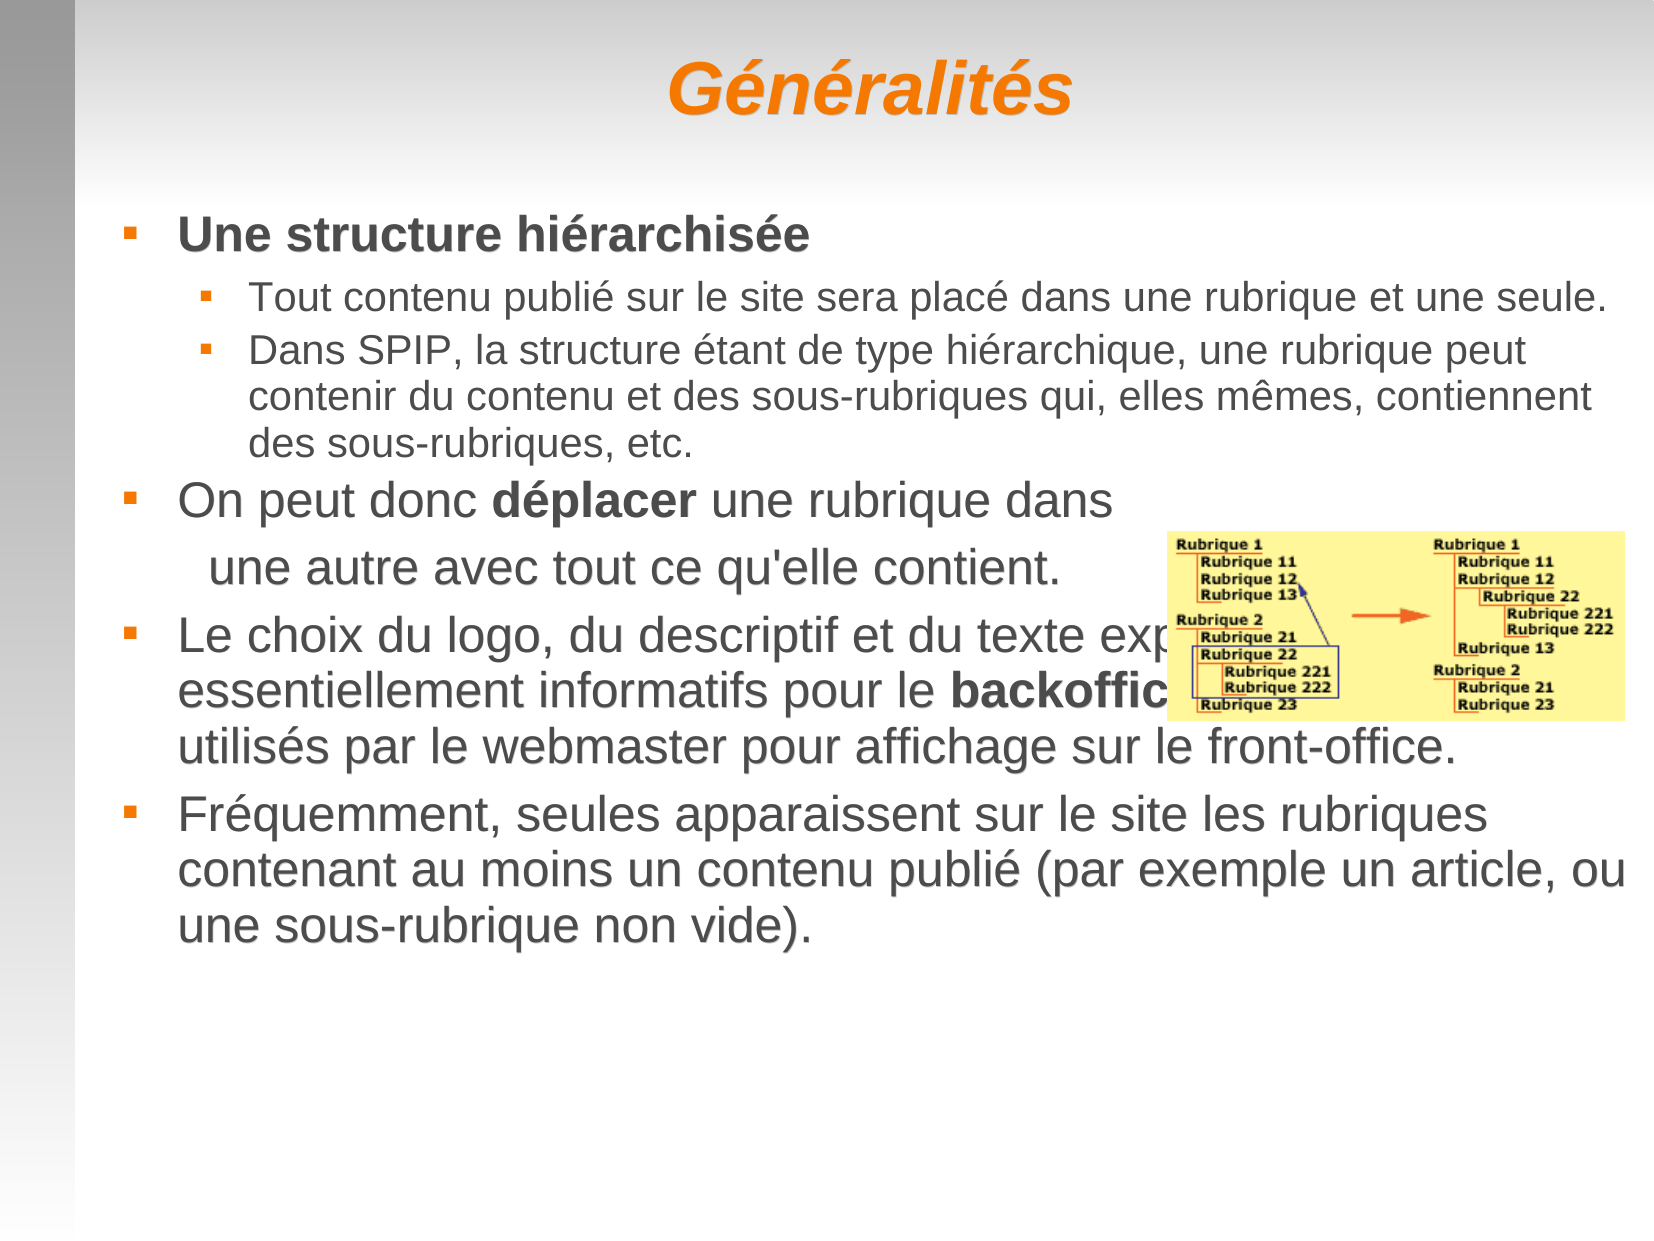

# Généralités
Une structure hiérarchisée
Tout contenu publié sur le site sera placé dans une rubrique et une seule.
Dans SPIP, la structure étant de type hiérarchique, une rubrique peut contenir du contenu et des sous-rubriques qui, elles mêmes, contiennent des sous-rubriques, etc.
On peut donc déplacer une rubrique dans
 une autre avec tout ce qu'elle contient.
Le choix du logo, du descriptif et du texte explicatif sont essentiellement informatifs pour le backoffice. Ils sont parfois utilisés par le webmaster pour affichage sur le front-office.
Fréquemment, seules apparaissent sur le site les rubriques contenant au moins un contenu publié (par exemple un article, ou une sous-rubrique non vide).